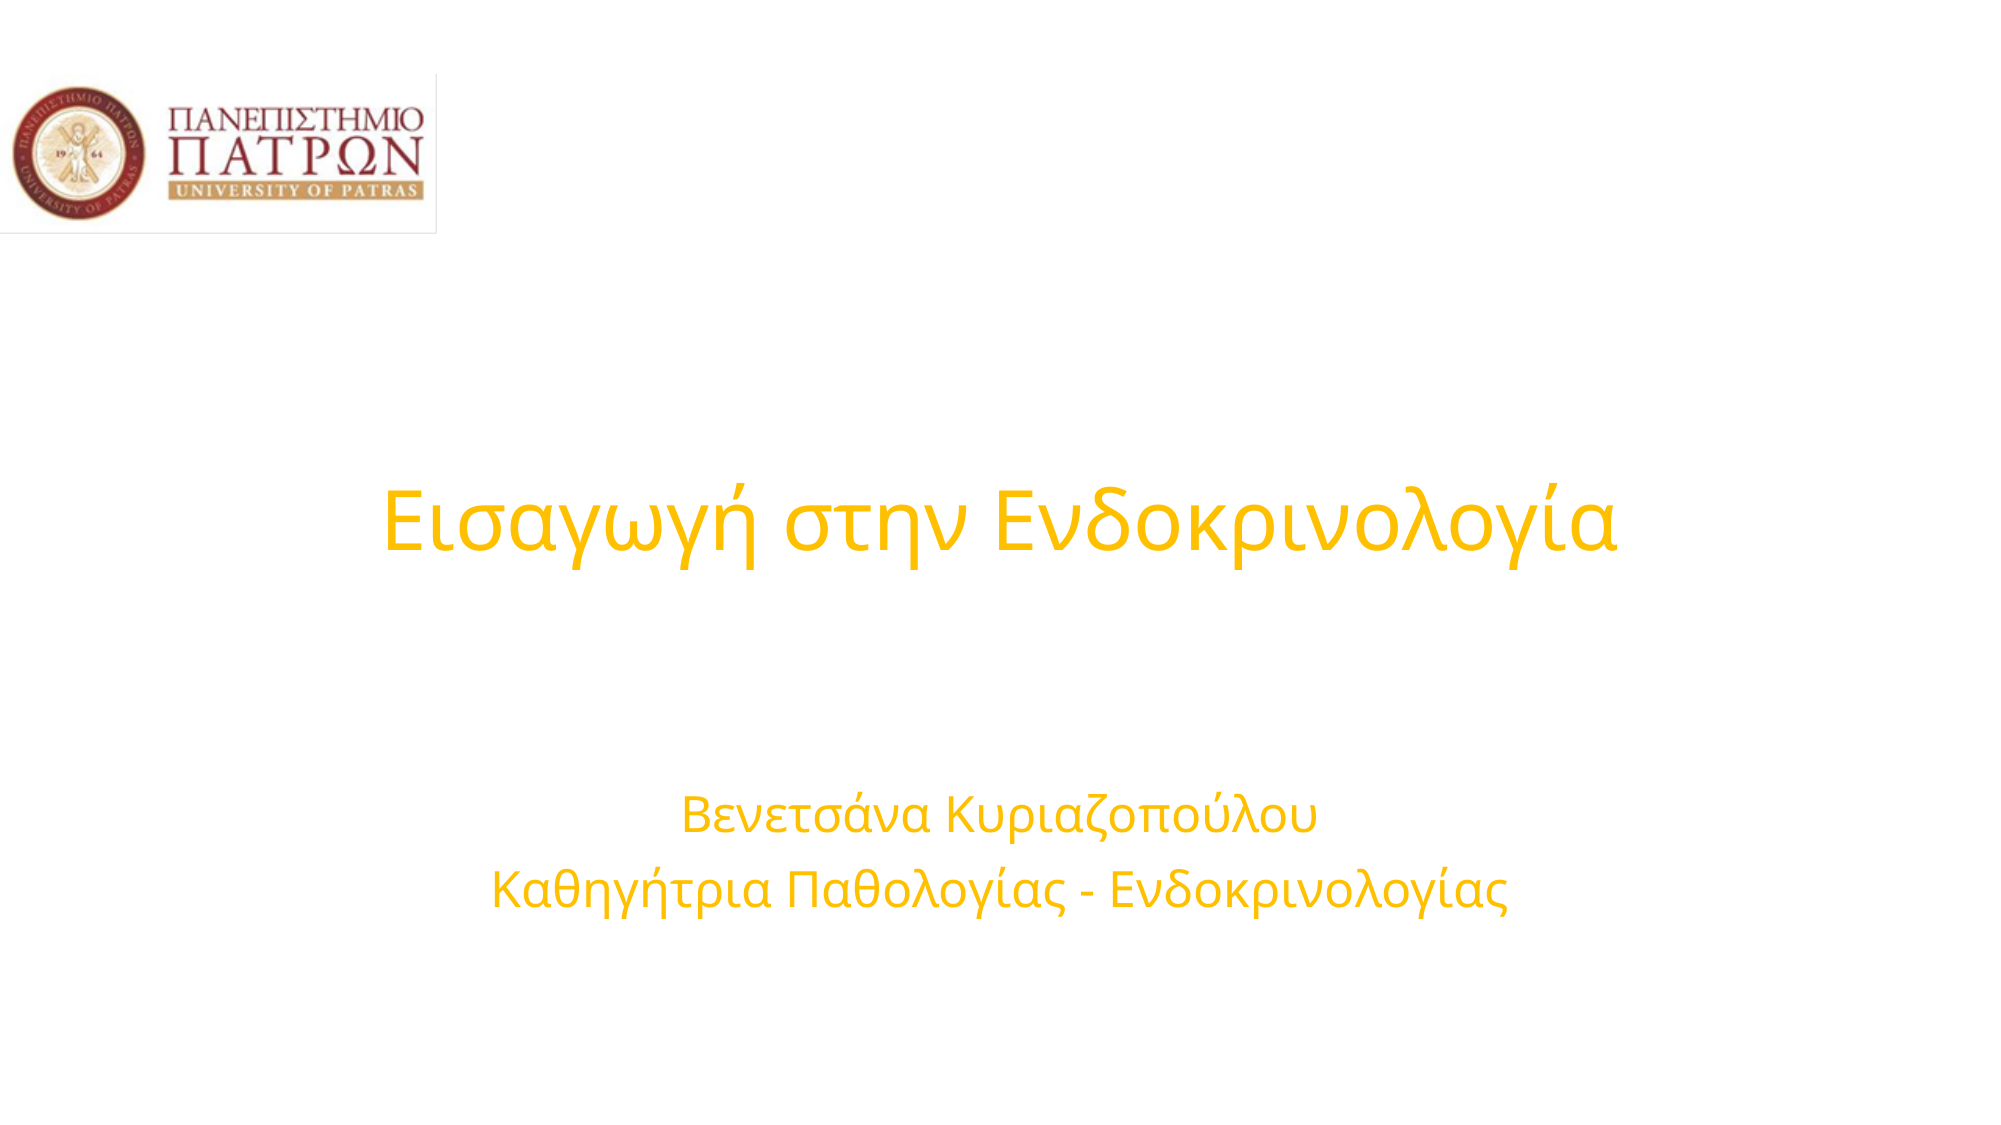

# Εισαγωγή στην Ενδοκρινολογία
Βενετσάνα Κυριαζοπούλου
Καθηγήτρια Παθολογίας - Ενδοκρινολογίας